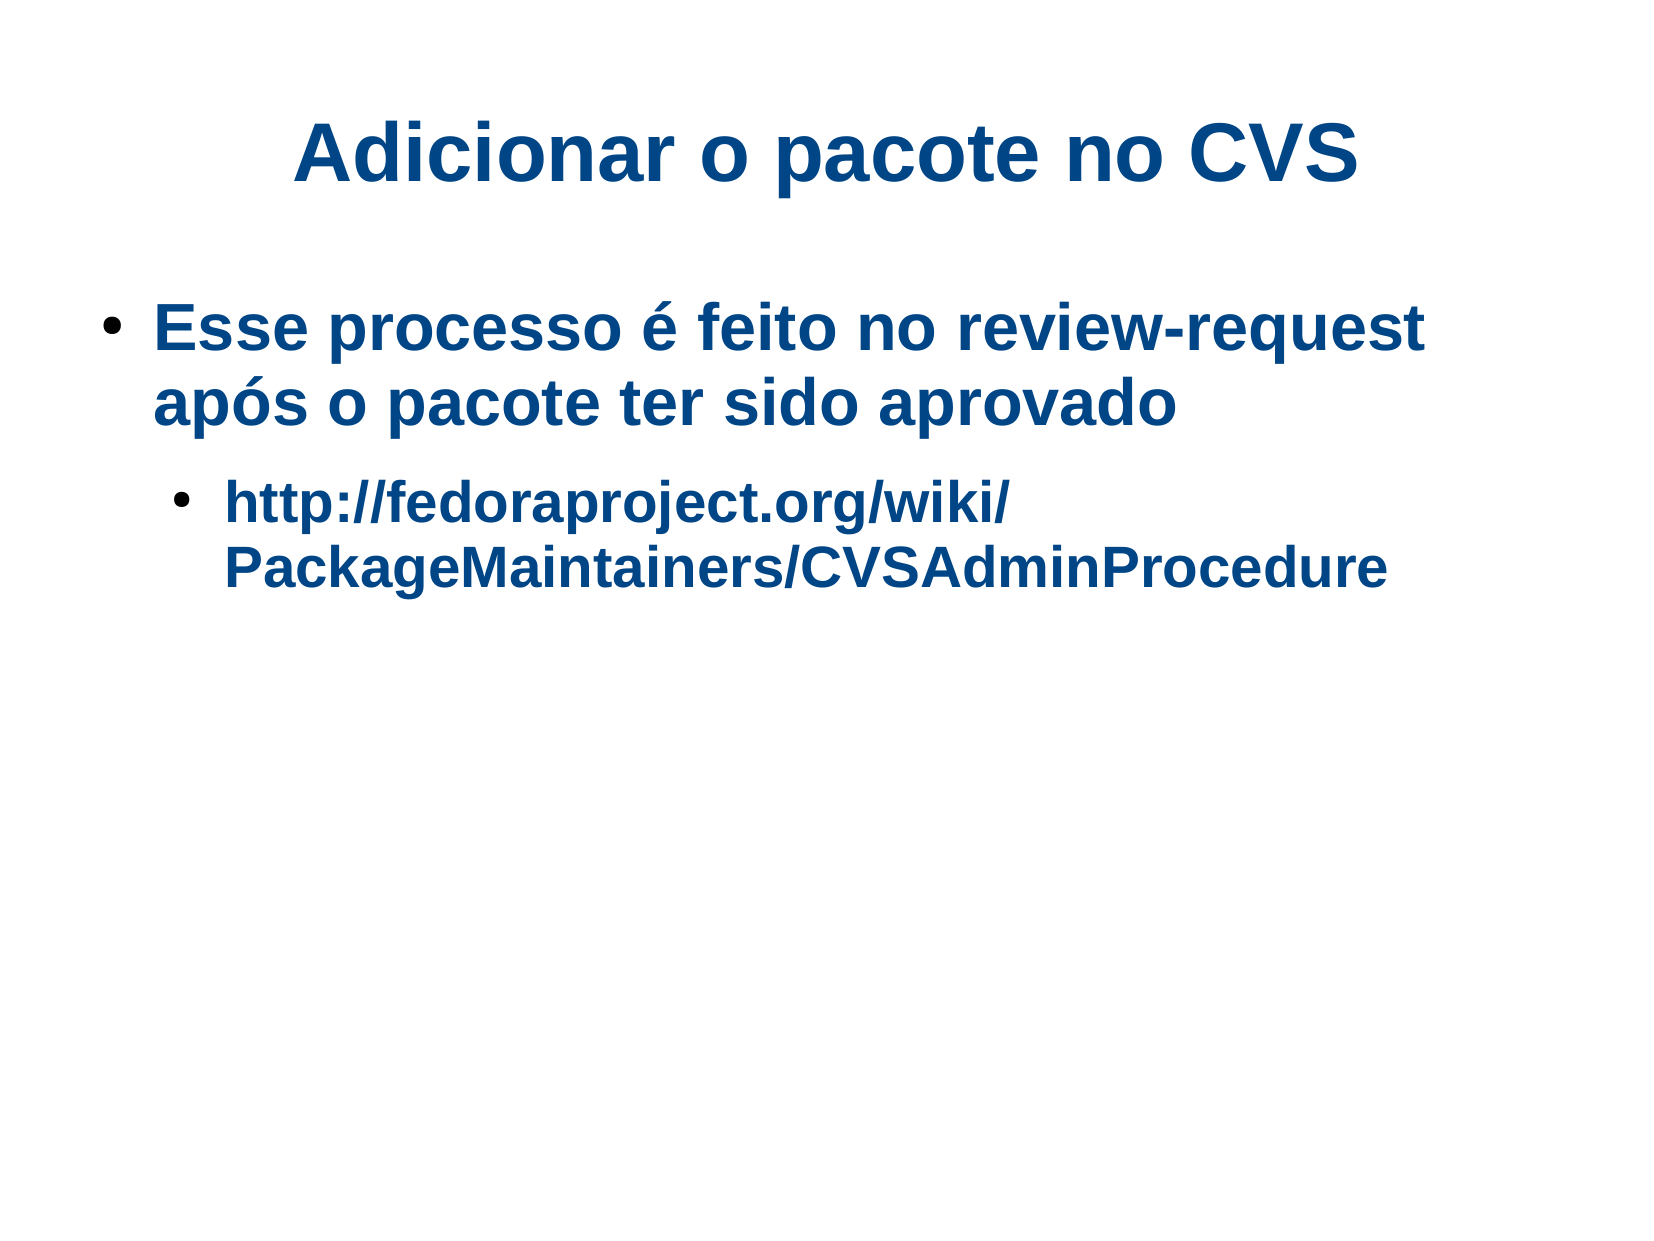

# Adicionar o pacote no CVS
Esse processo é feito no review-request após o pacote ter sido aprovado
http://fedoraproject.org/wiki/PackageMaintainers/CVSAdminProcedure